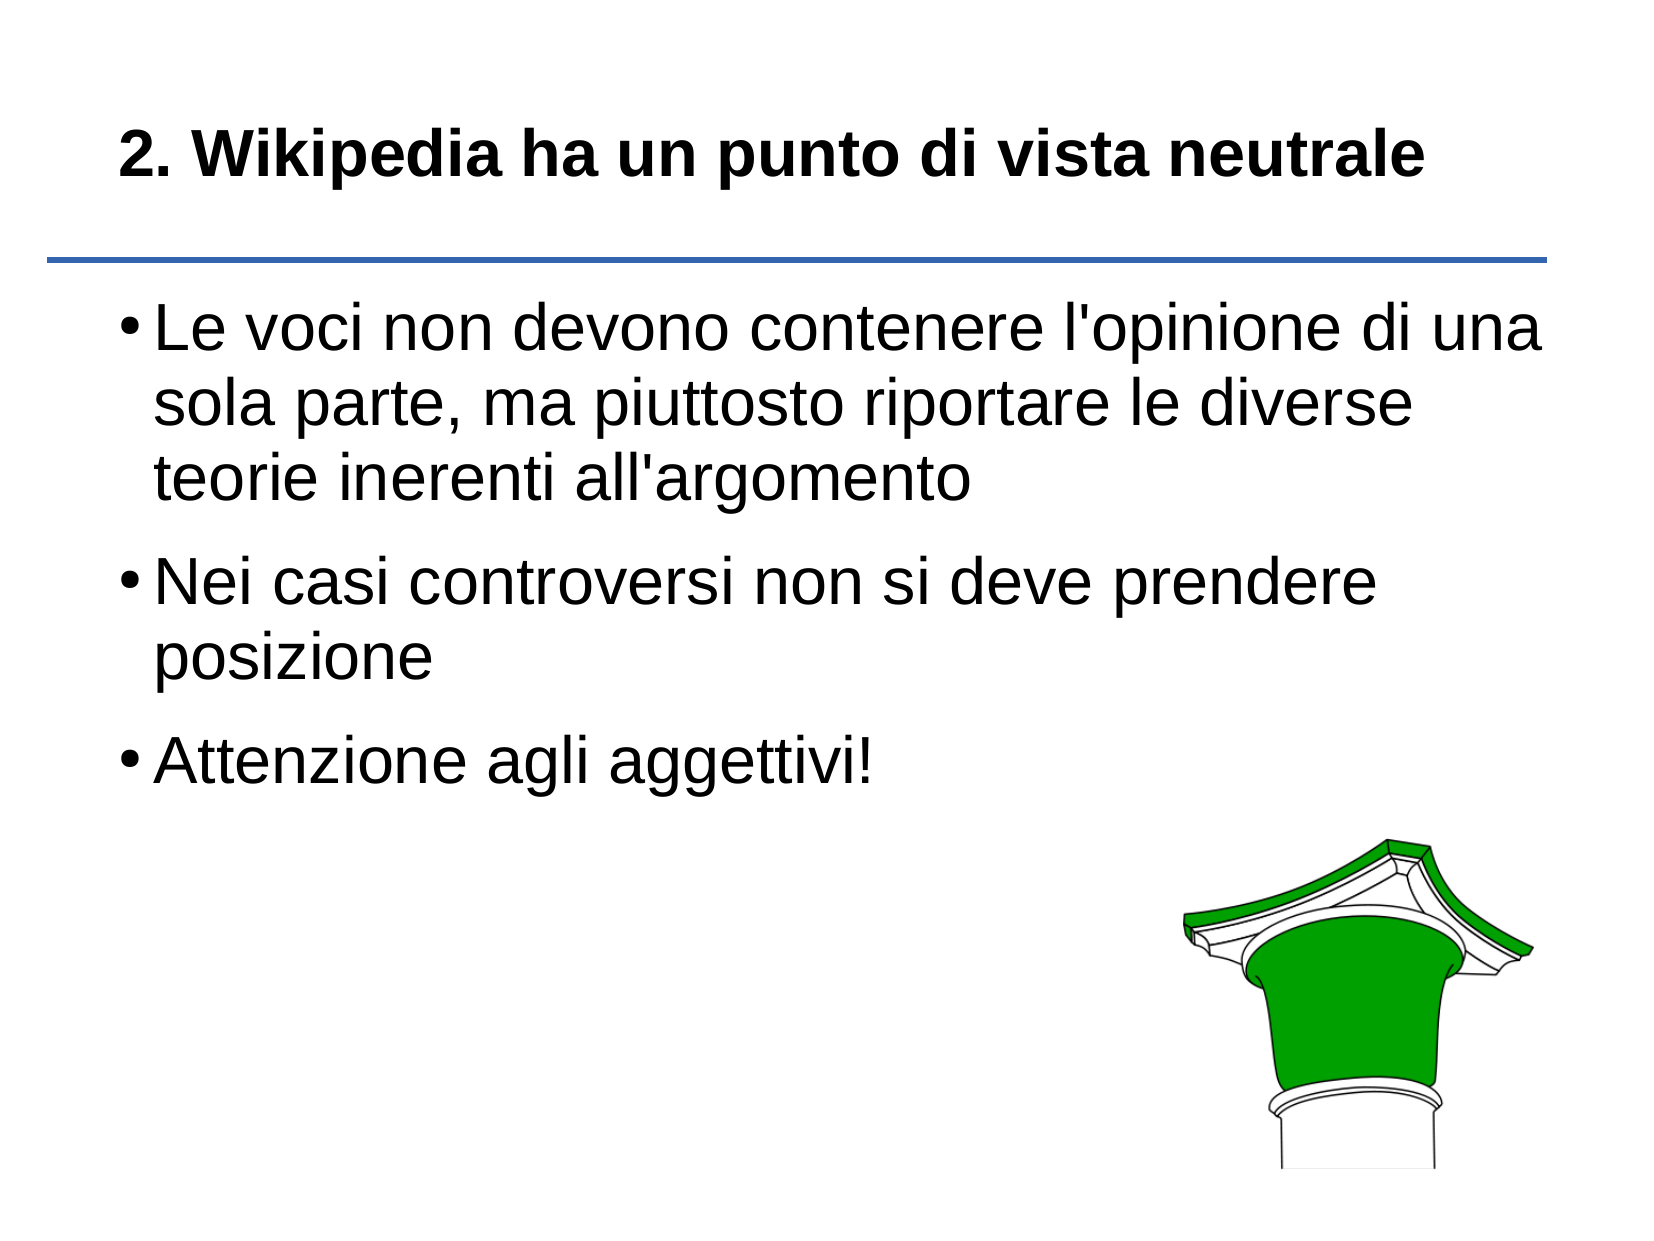

# 2. Wikipedia ha un punto di vista neutrale
Le voci non devono contenere l'opinione di una sola parte, ma piuttosto riportare le diverse teorie inerenti all'argomento
Nei casi controversi non si deve prendere posizione
Attenzione agli aggettivi!